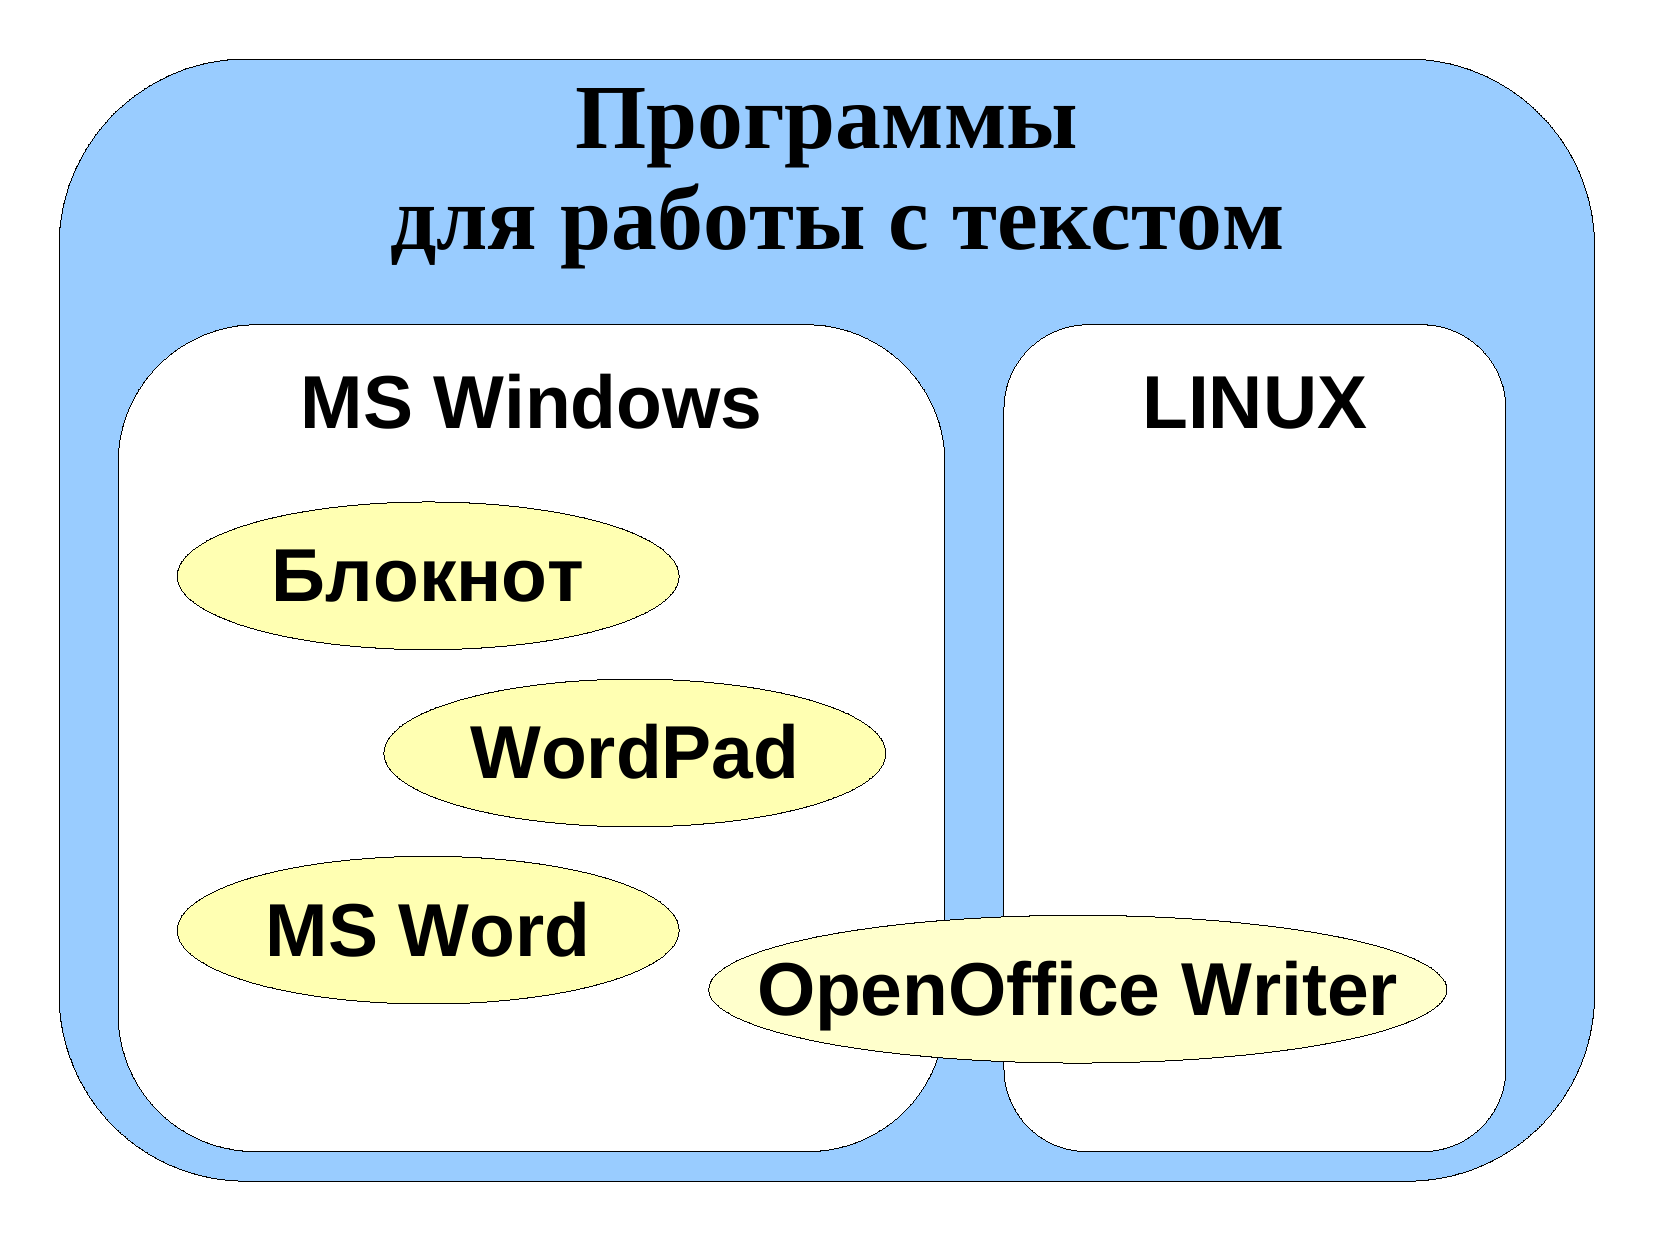

Программы
 для работы с текстом
MS Windows
LINUX
Блокнот
WordPad
MS Word
OpenOffice Writer